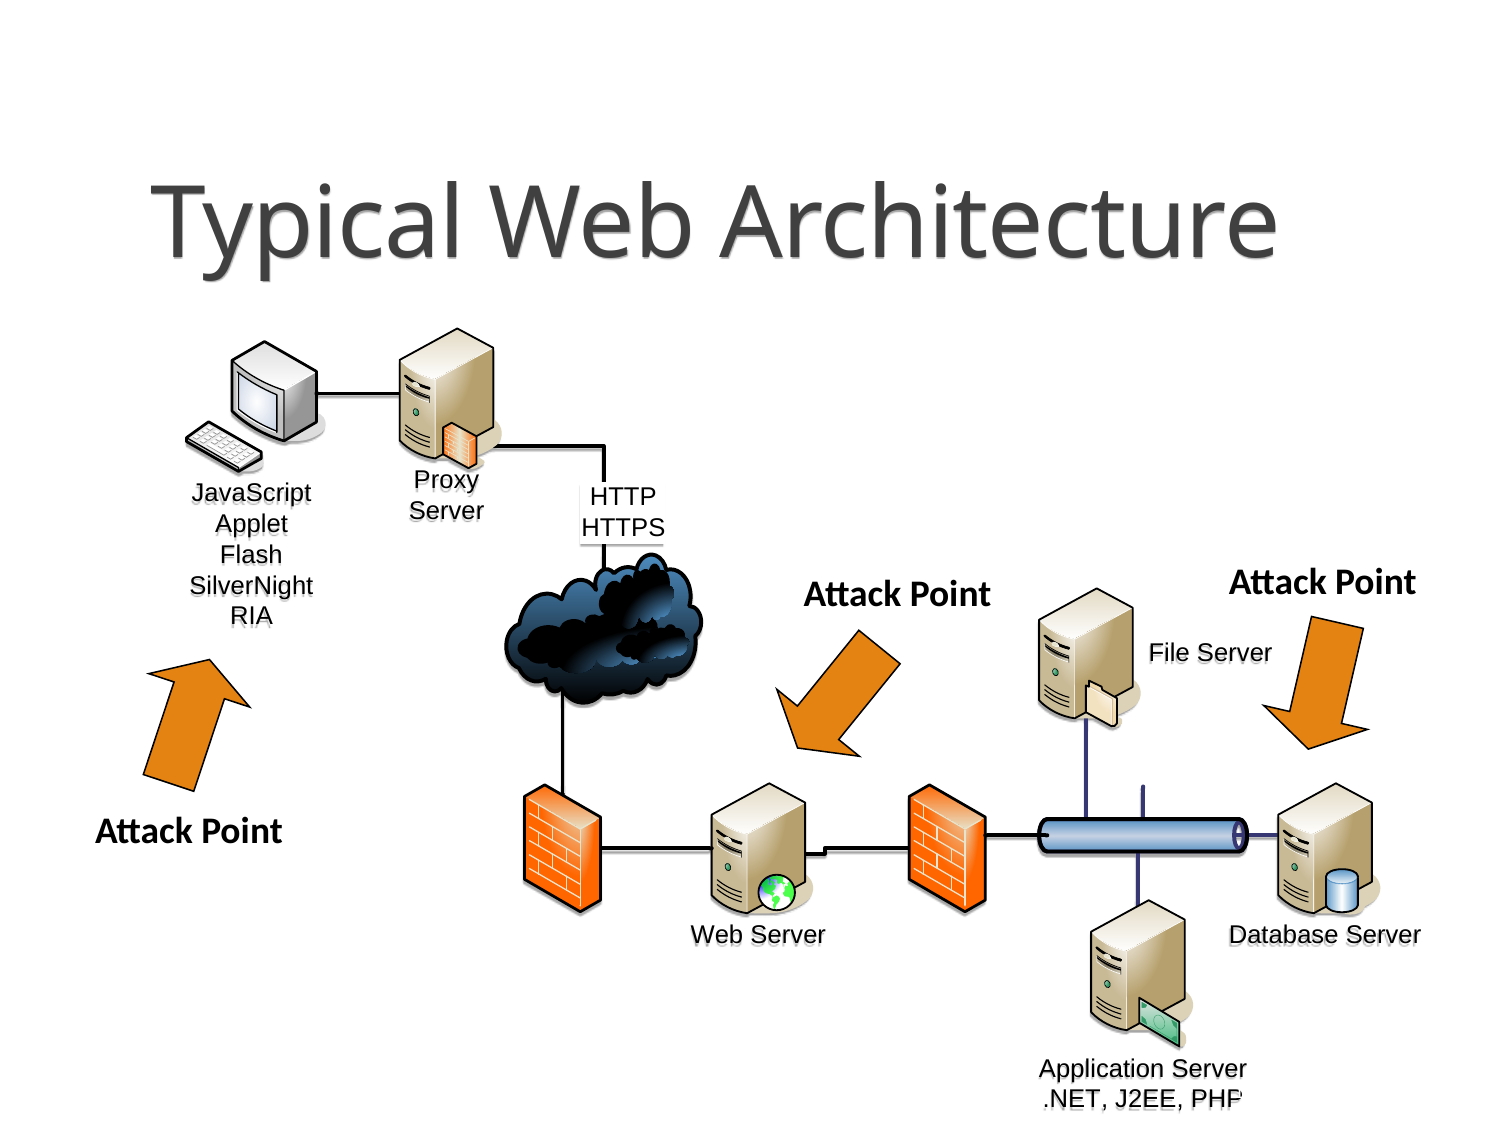

# Typical Web Architecture
Attack Point
Attack Point
Attack Point
Copyright © Ricci IEONG for UST training 2024
11